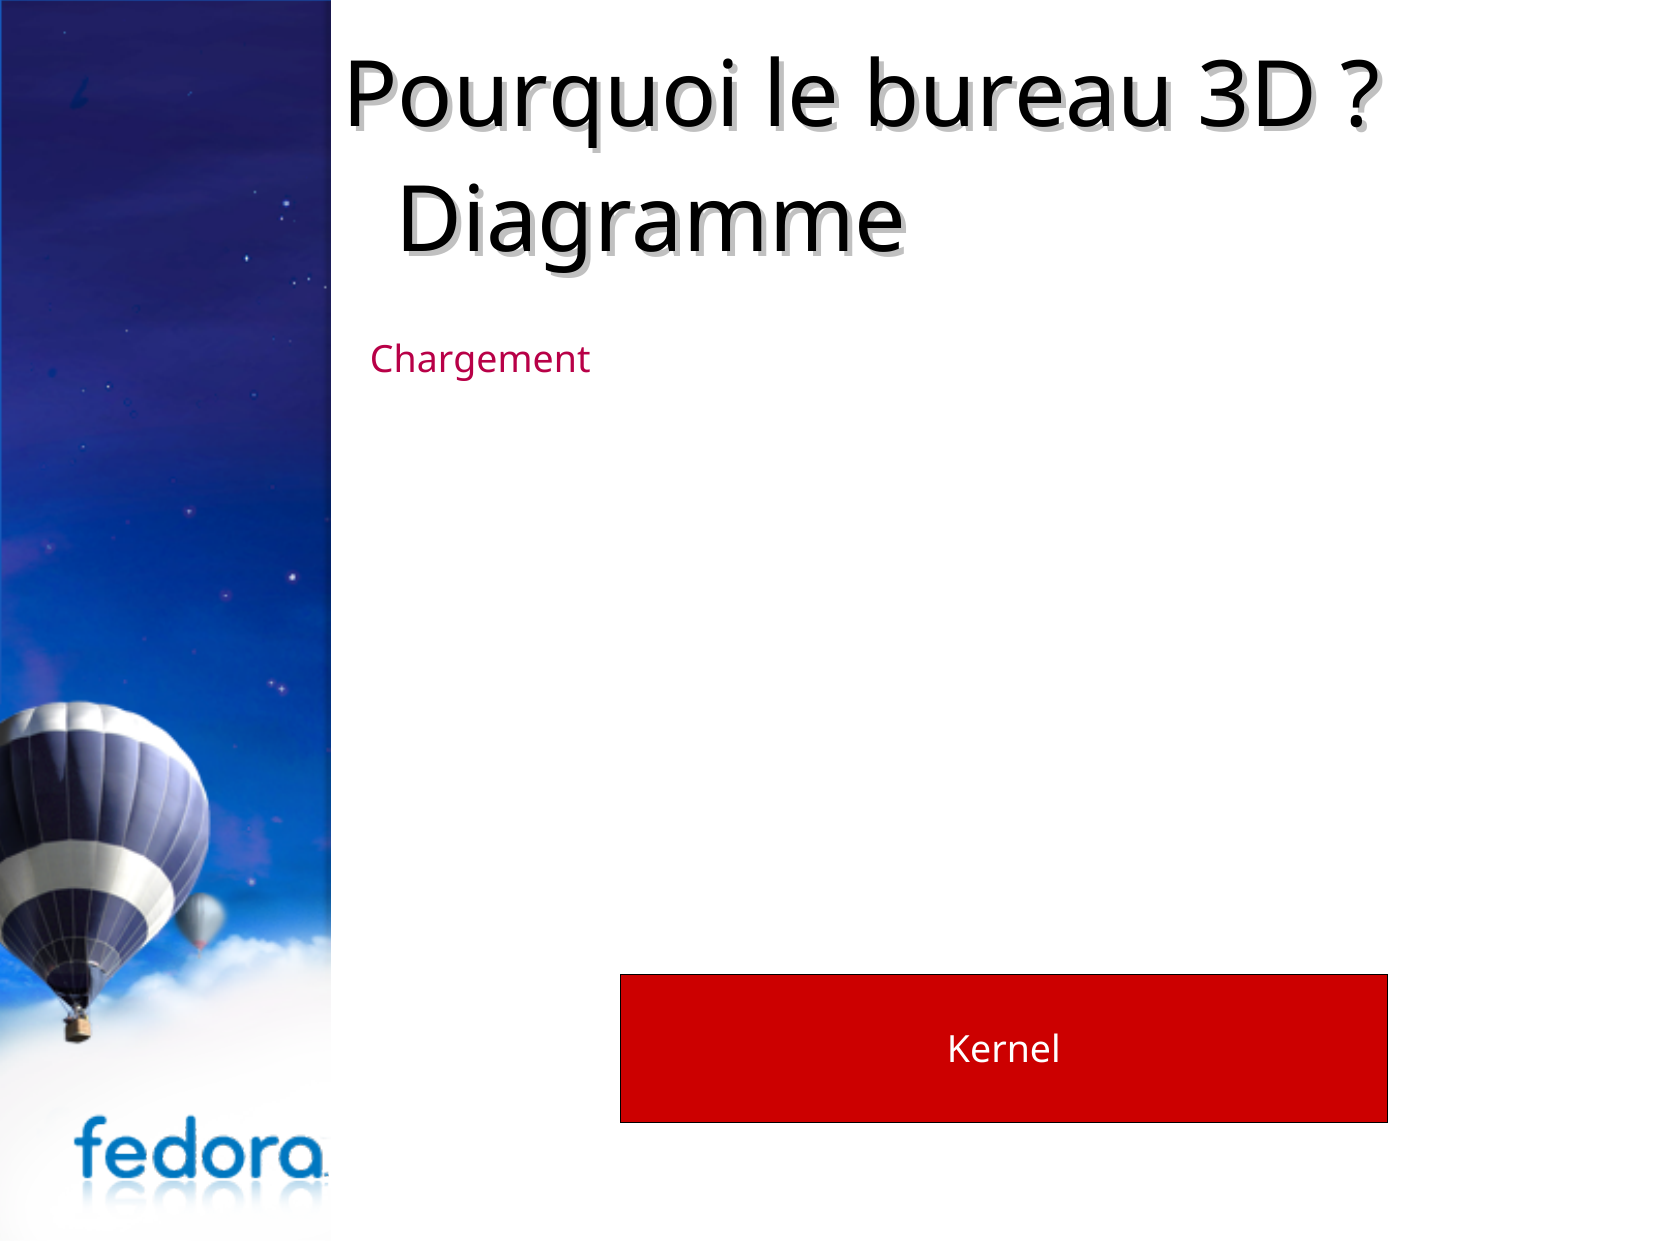

# Pourquoi le bureau 3D ? Diagramme
Chargement
Kernel